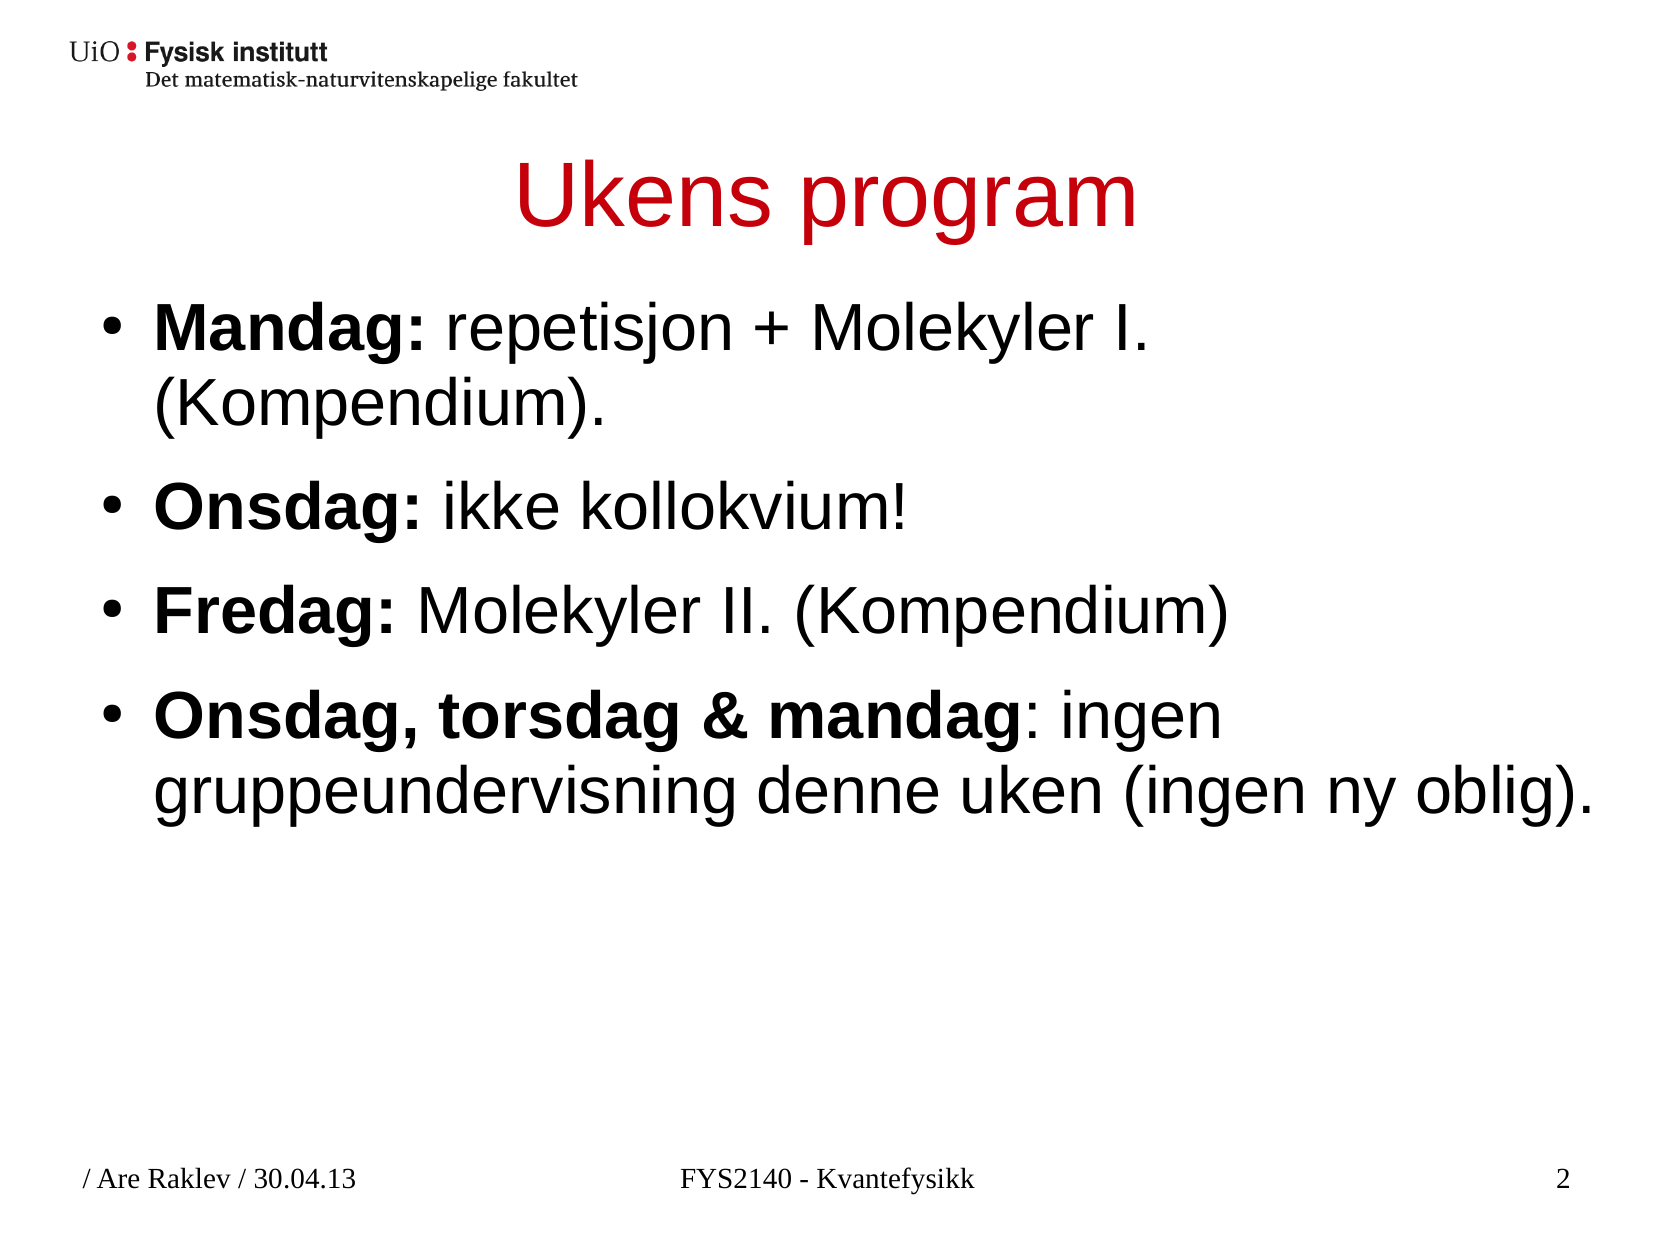

# Ukens program
Mandag: repetisjon + Molekyler I. (Kompendium).
Onsdag: ikke kollokvium!
Fredag: Molekyler II. (Kompendium)
Onsdag, torsdag & mandag: ingen gruppeundervisning denne uken (ingen ny oblig).
/ Are Raklev / 30.04.13
FYS2140 - Kvantefysikk
2